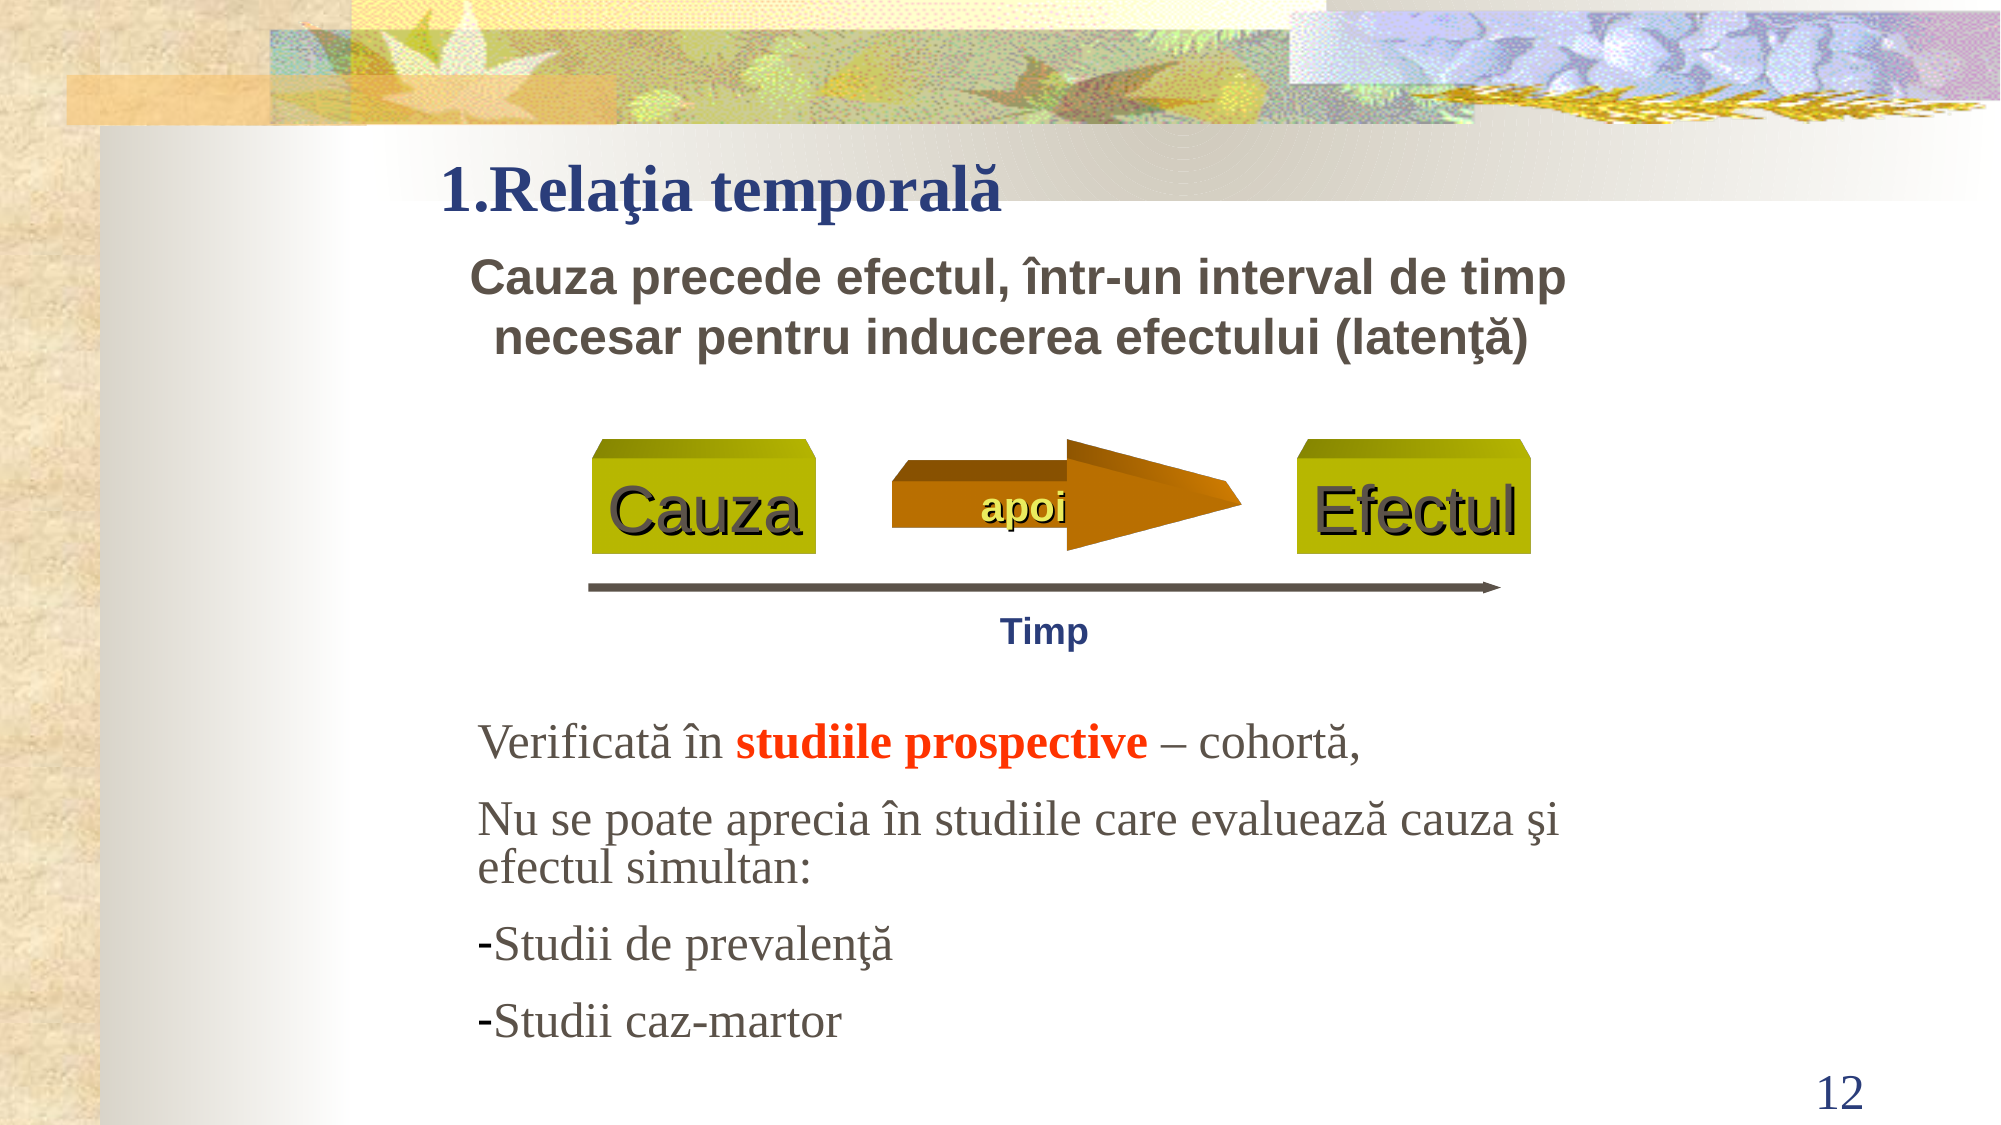

# 1.Relaţia temporală
Cauza precede efectul, într-un interval de timp necesar pentru inducerea efectului (latenţă)
apoi
Cauza
Efectul
Timp
Verificată în studiile prospective – cohortă,
Nu se poate aprecia în studiile care evaluează cauza şi efectul simultan:
Studii de prevalenţă
Studii caz-martor